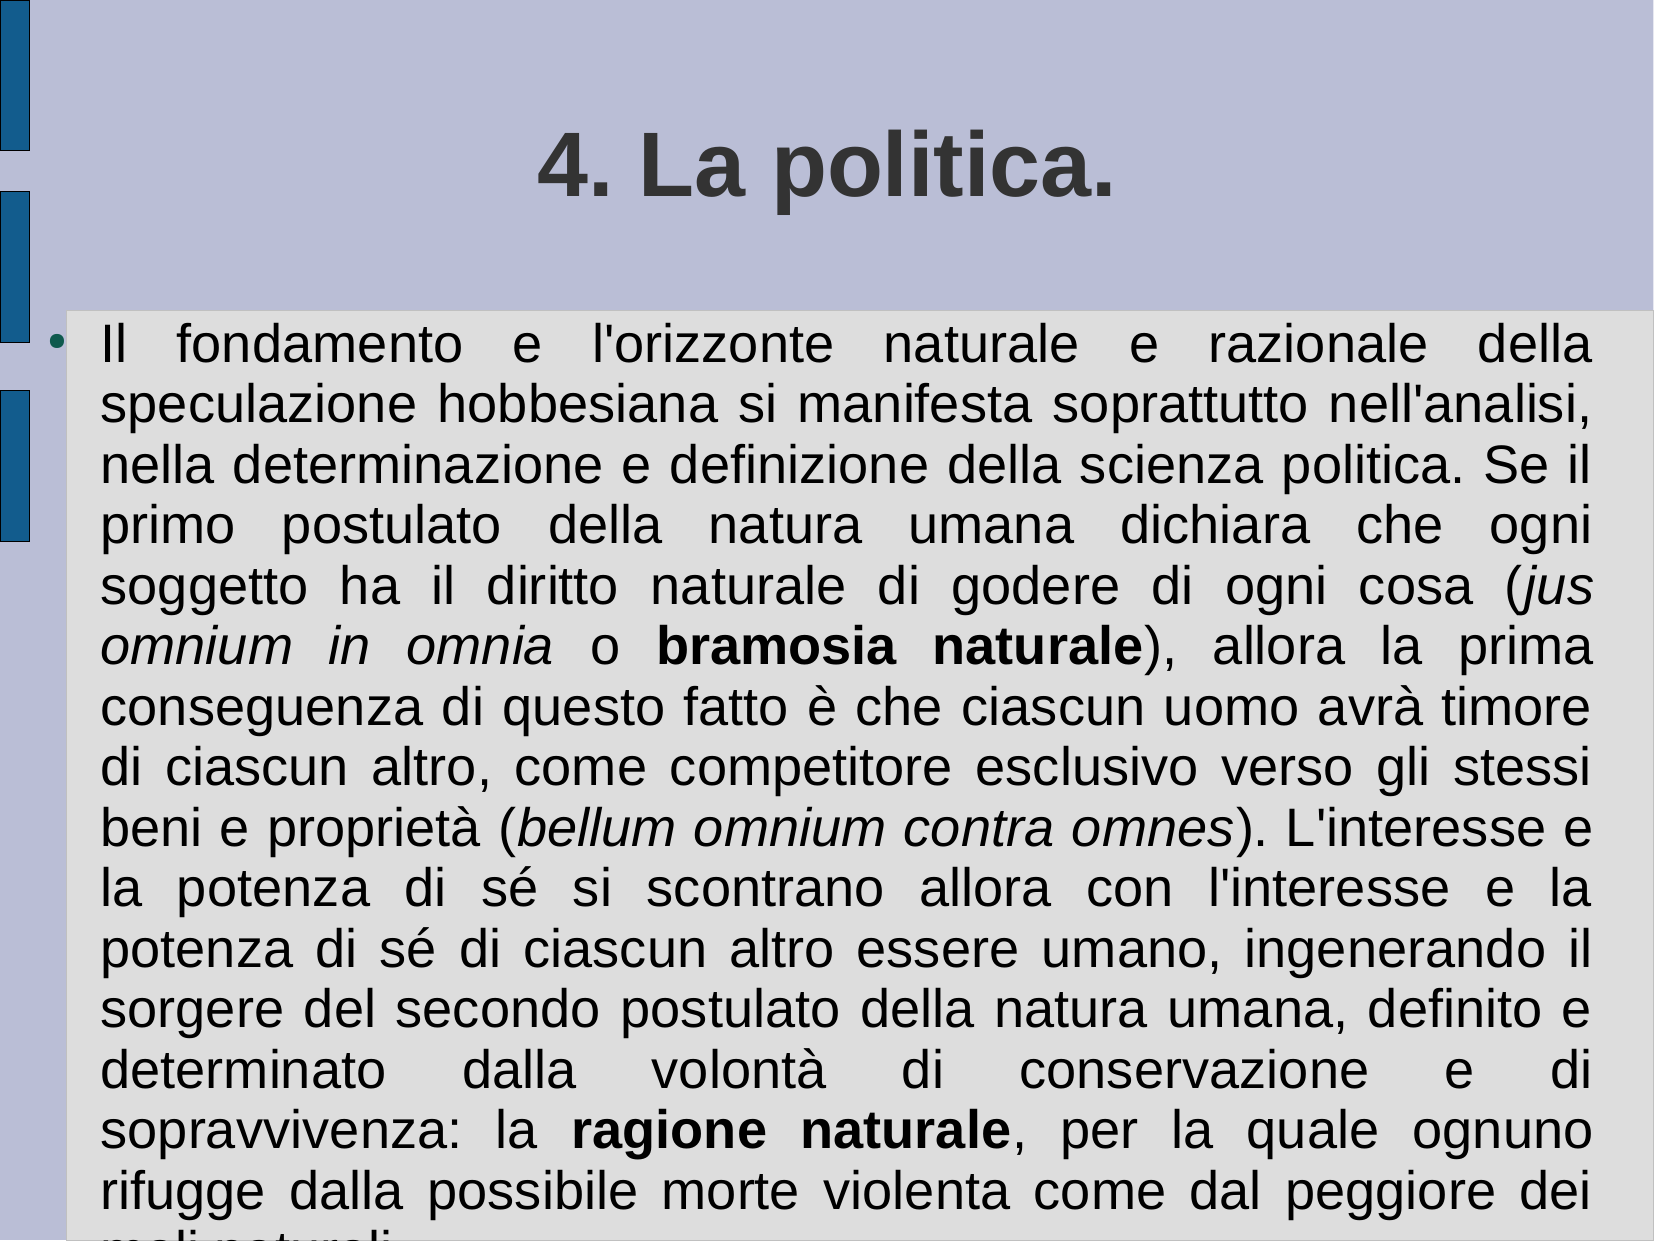

# 4. La politica.
Il fondamento e l'orizzonte naturale e razionale della speculazione hobbesiana si manifesta soprattutto nell'analisi, nella determinazione e definizione della scienza politica. Se il primo postulato della natura umana dichiara che ogni soggetto ha il diritto naturale di godere di ogni cosa (jus omnium in omnia o bramosia naturale), allora la prima conseguenza di questo fatto è che ciascun uomo avrà timore di ciascun altro, come competitore esclusivo verso gli stessi beni e proprietà (bellum omnium contra omnes). L'interesse e la potenza di sé si scontrano allora con l'interesse e la potenza di sé di ciascun altro essere umano, ingenerando il sorgere del secondo postulato della natura umana, definito e determinato dalla volontà di conservazione e di sopravvivenza: la ragione naturale, per la quale ognuno rifugge dalla possibile morte violenta come dal peggiore dei mali naturali.